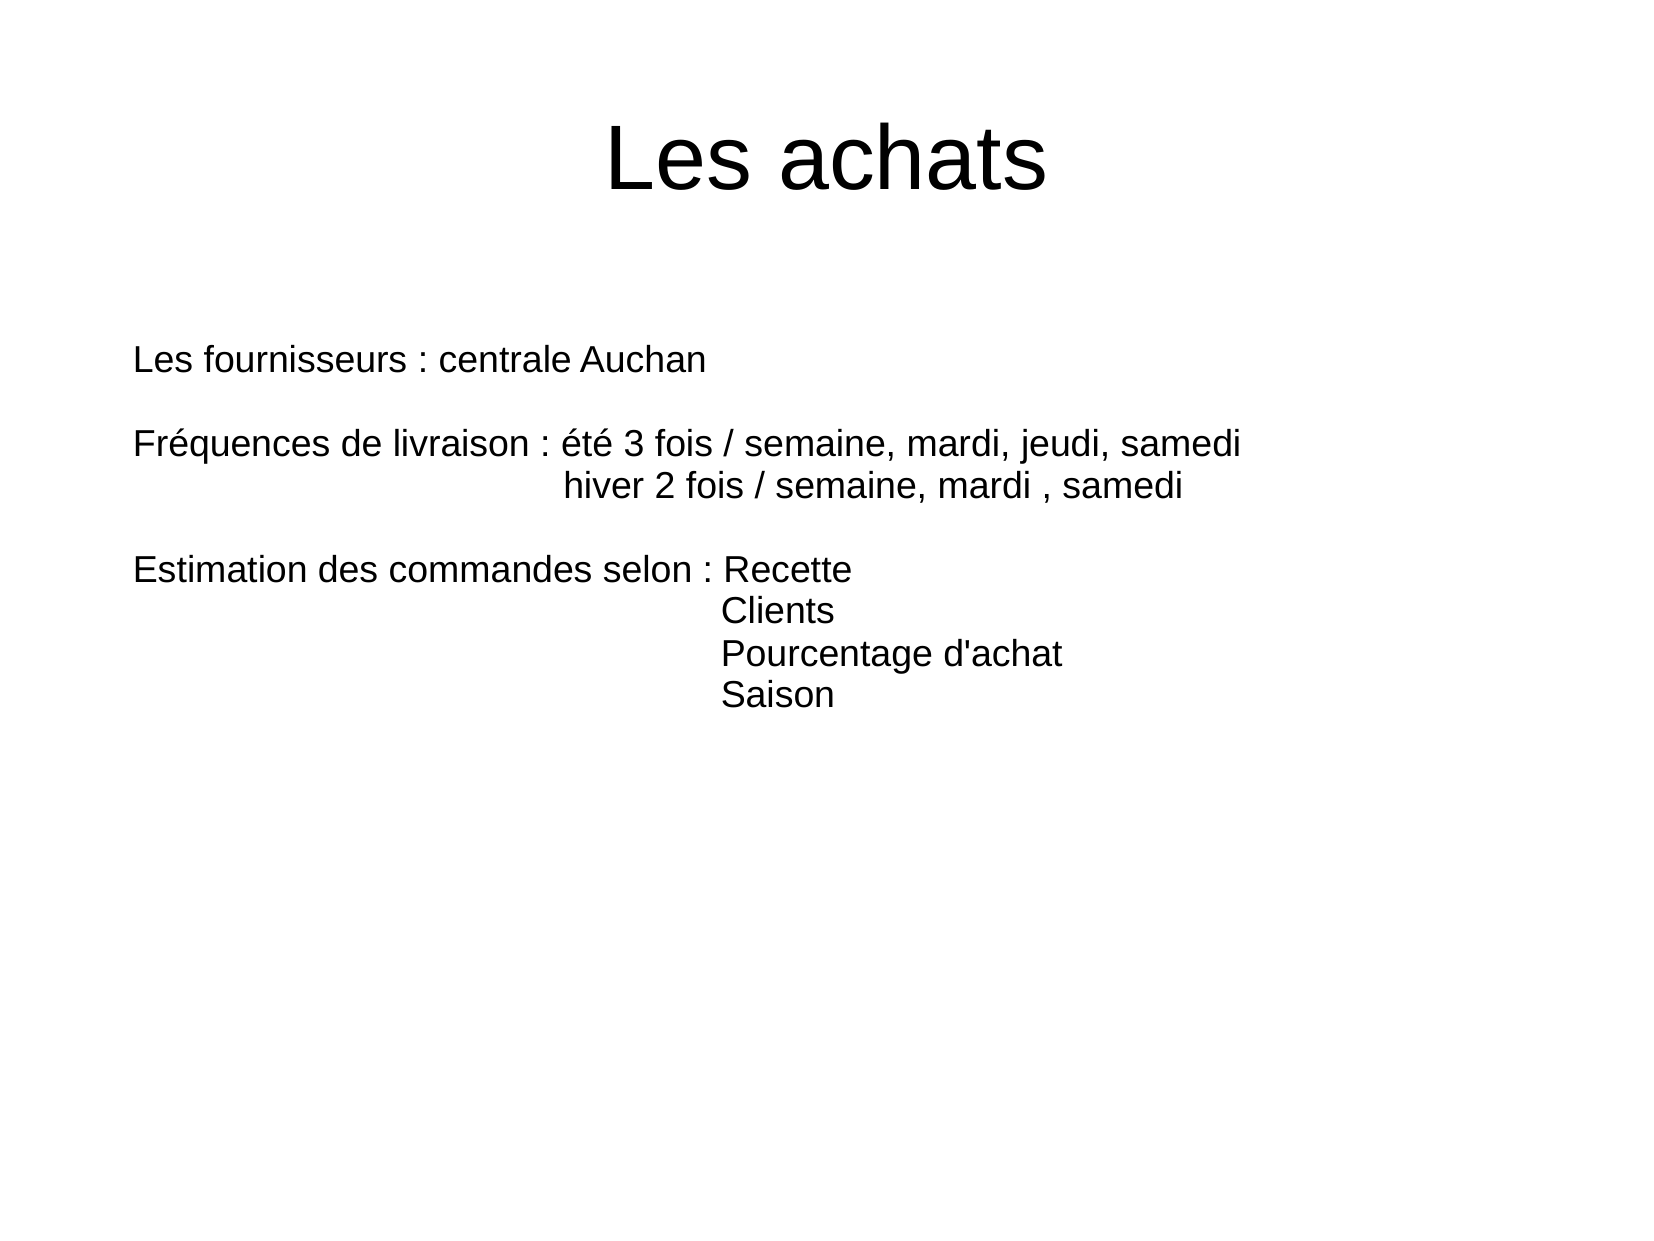

# Les achats
Les fournisseurs : centrale Auchan
Fréquences de livraison : été 3 fois / semaine, mardi, jeudi, samedi
 hiver 2 fois / semaine, mardi , samedi
Estimation des commandes selon : Recette
 Clients
 Pourcentage d'achat
 Saison